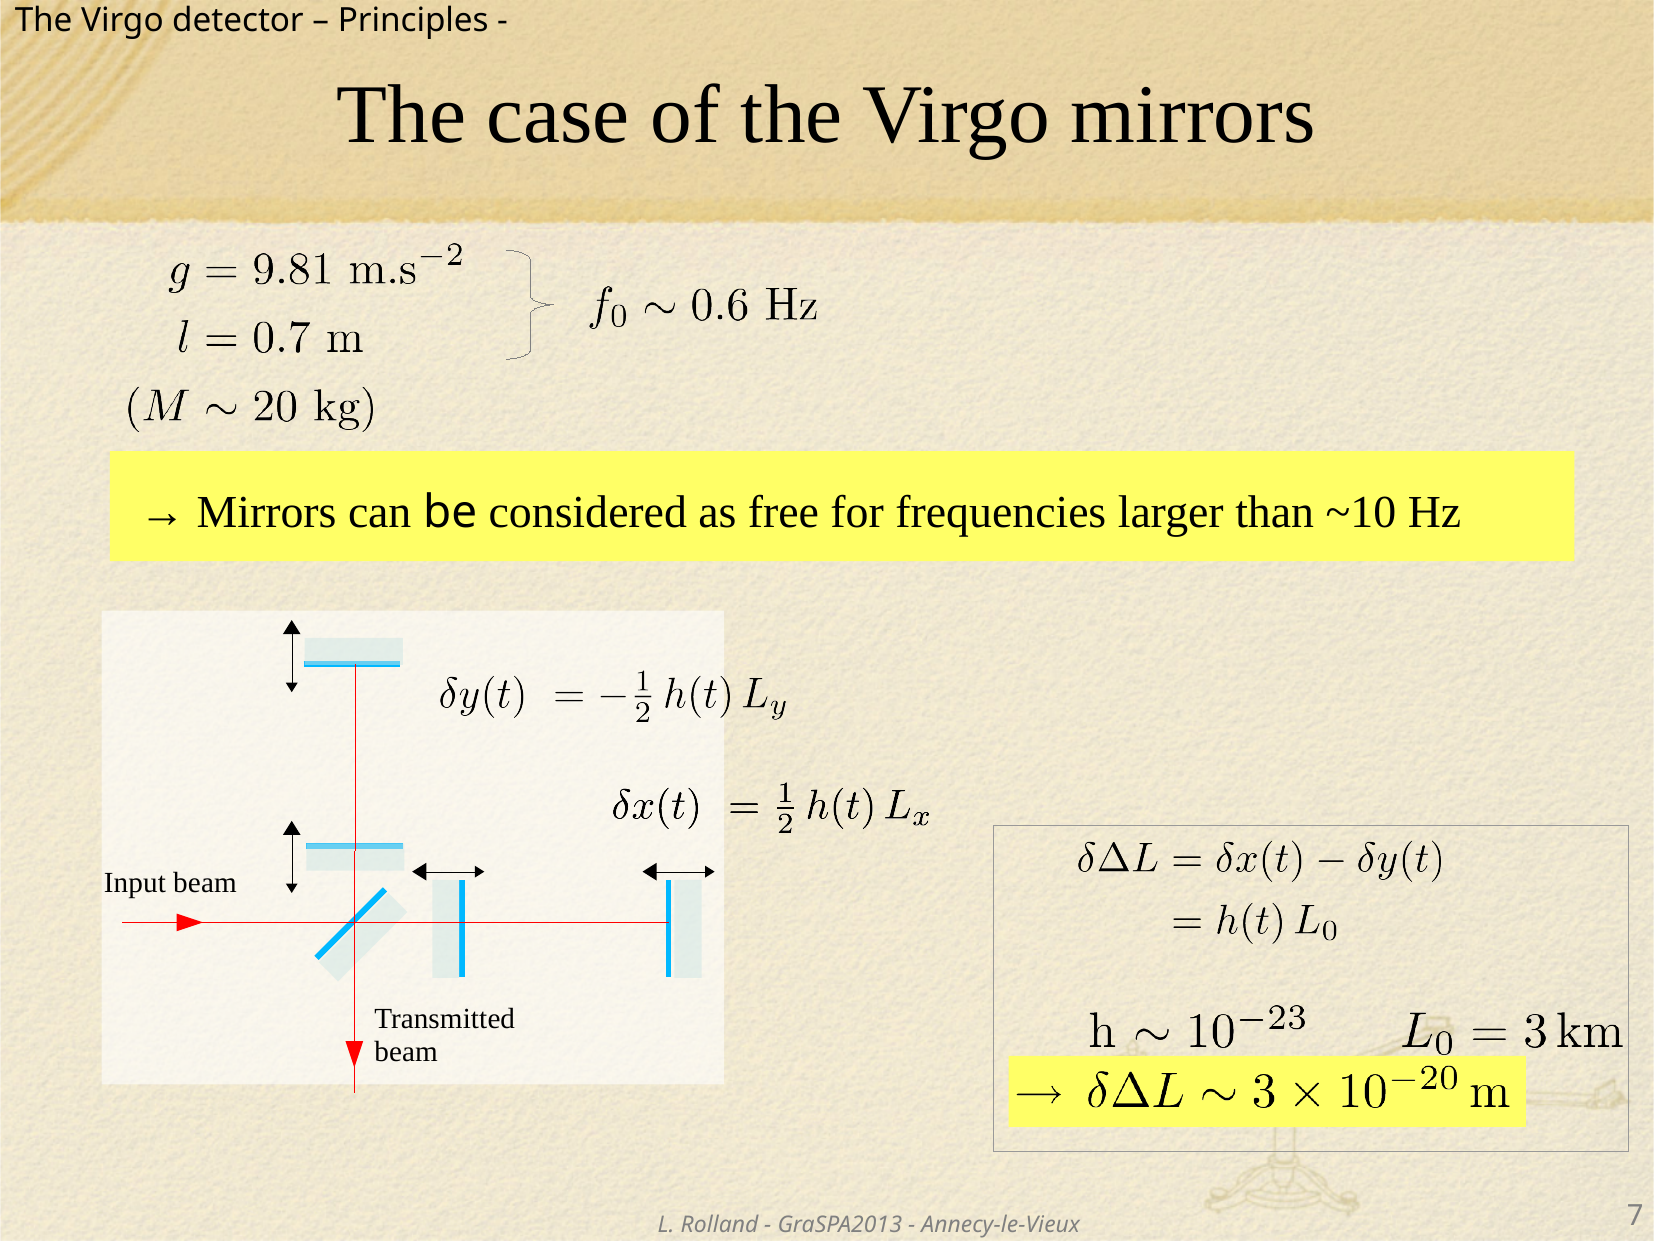

The Virgo detector – Principles -
# The case of the Virgo mirrors
→ Mirrors can be considered as free for frequencies larger than ~10 Hz
Input beam
Transmitted beam